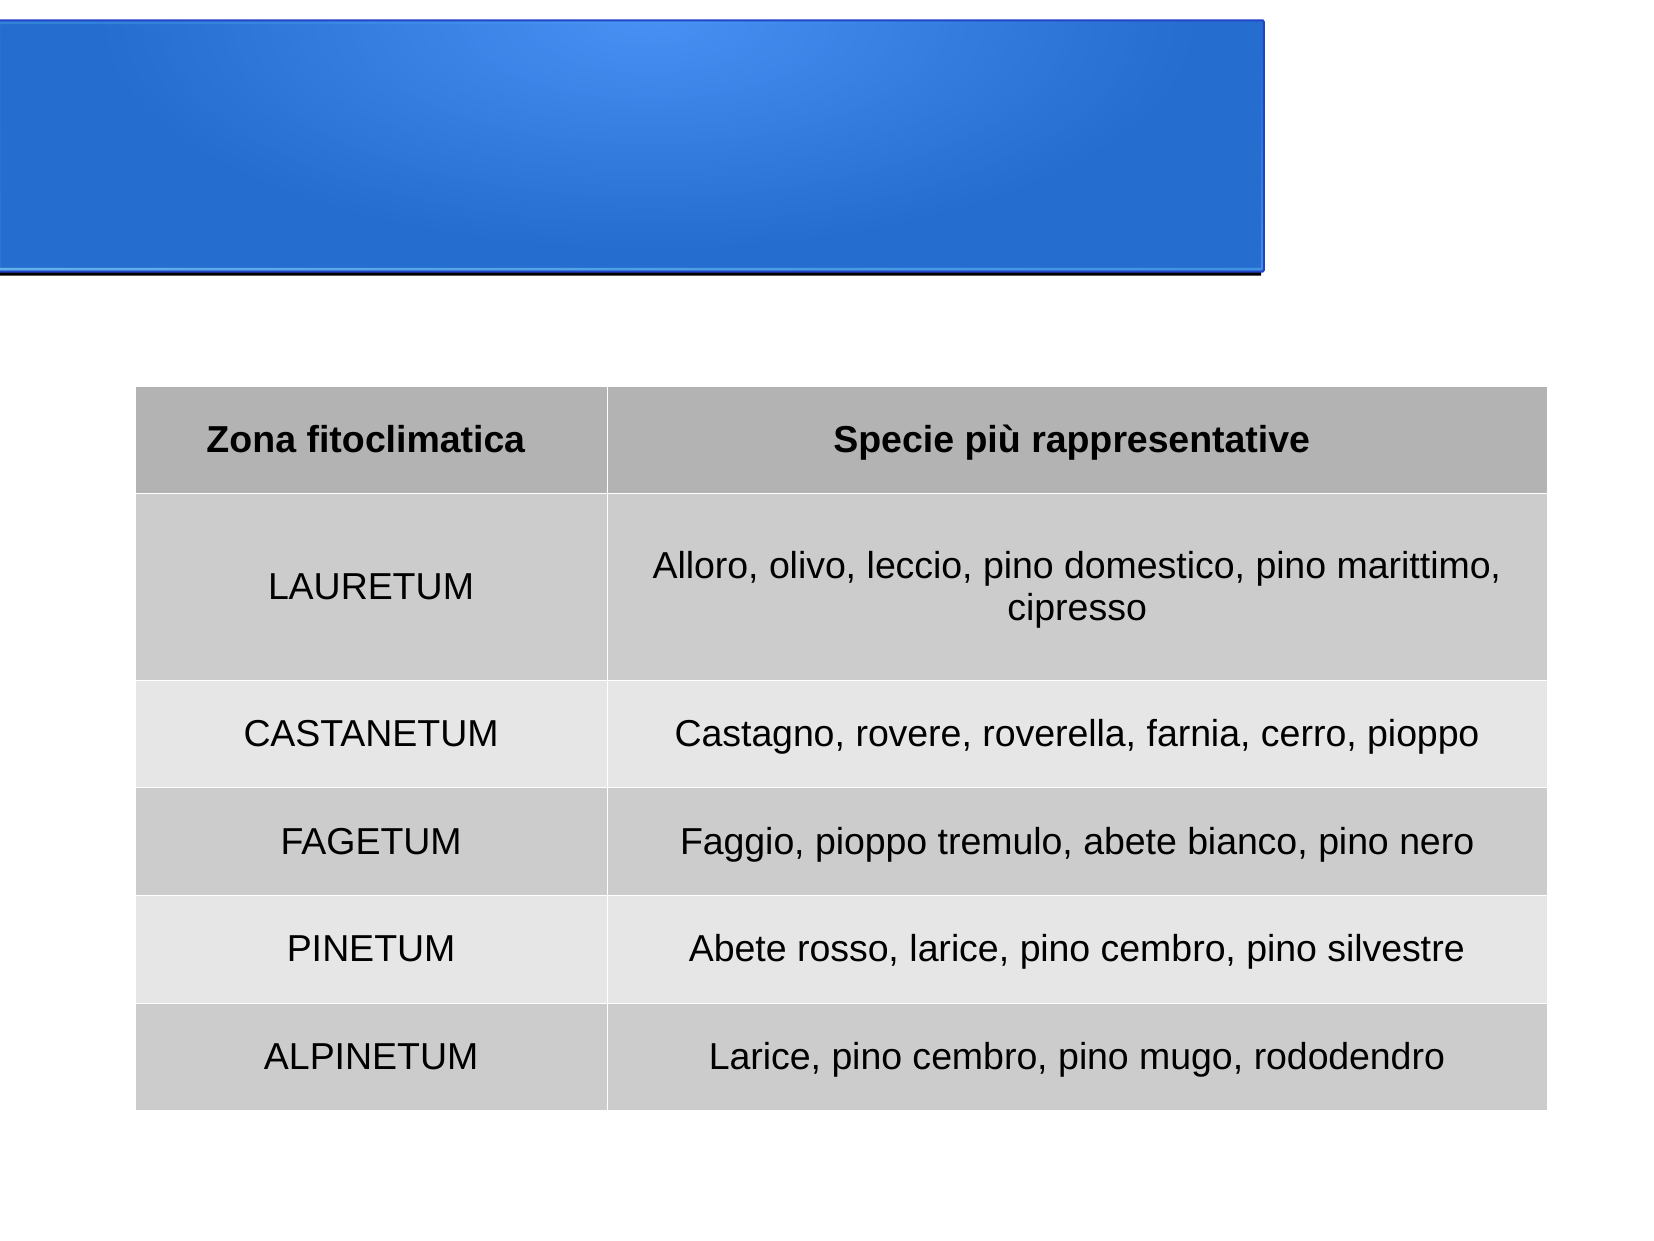

#
| Zona fitoclimatica | Specie più rappresentative |
| --- | --- |
| LAURETUM | Alloro, olivo, leccio, pino domestico, pino marittimo, cipresso |
| CASTANETUM | Castagno, rovere, roverella, farnia, cerro, pioppo |
| FAGETUM | Faggio, pioppo tremulo, abete bianco, pino nero |
| PINETUM | Abete rosso, larice, pino cembro, pino silvestre |
| ALPINETUM | Larice, pino cembro, pino mugo, rododendro |